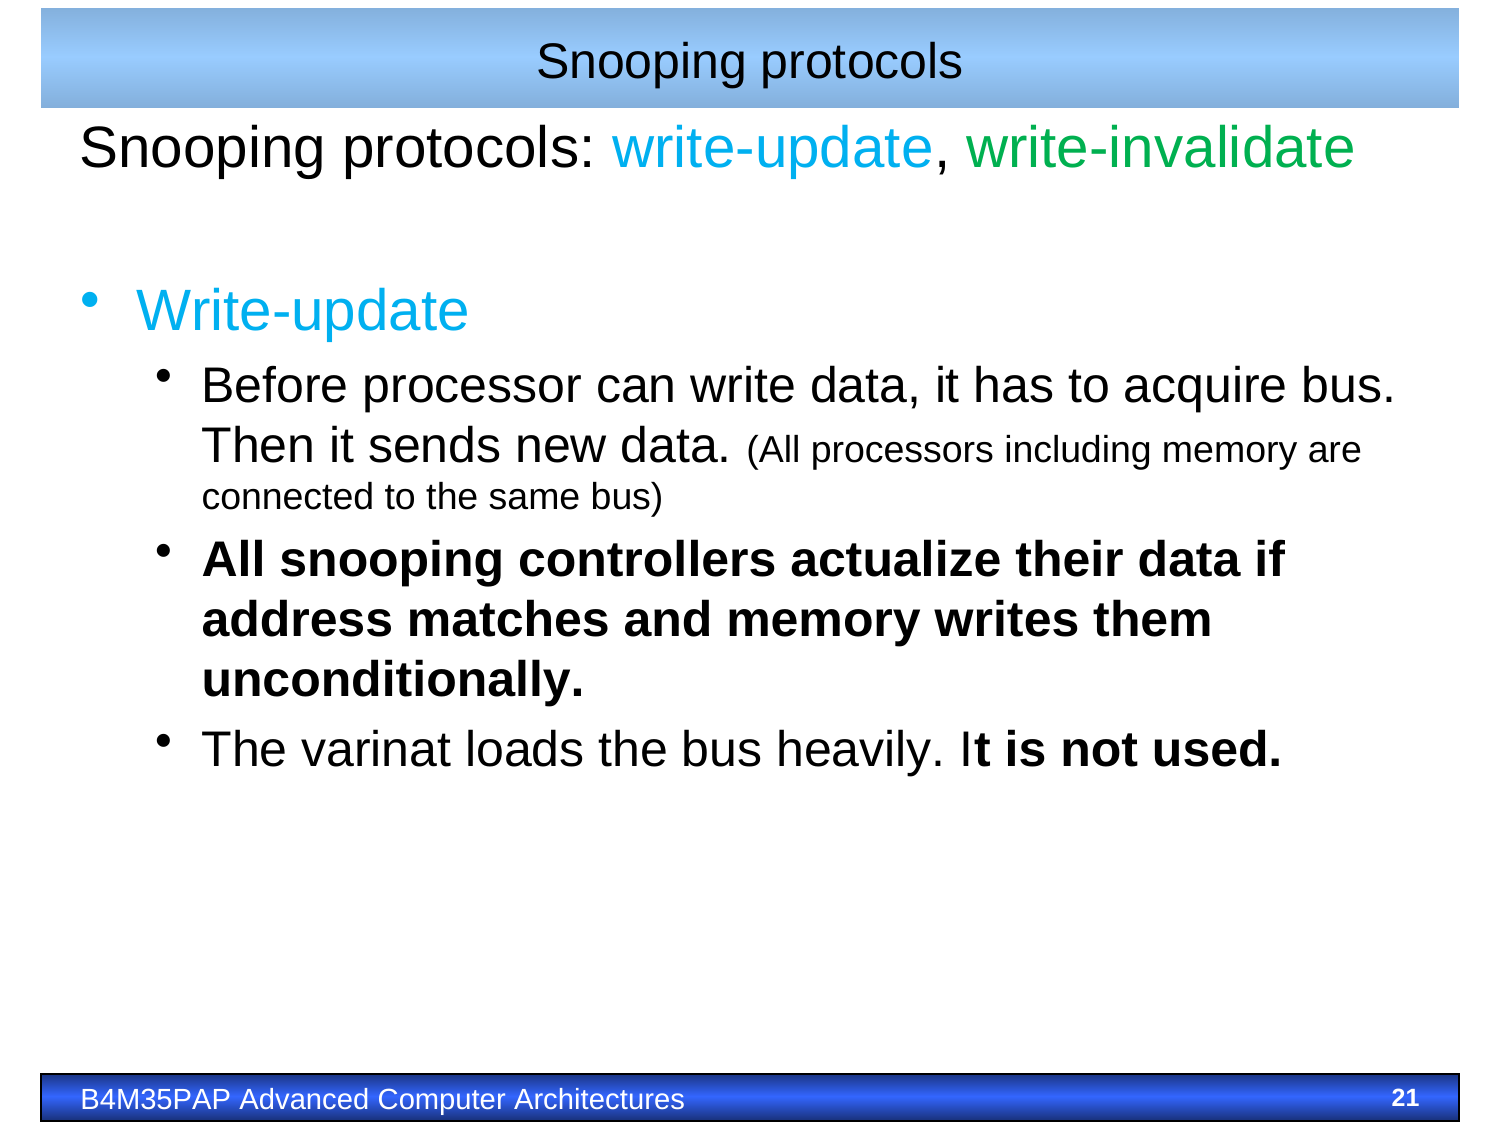

Snooping protocols
# Snooping protocols: write-update, write-invalidate
Write-update
Before processor can write data, it has to acquire bus. Then it sends new data. (All processors including memory are connected to the same bus)
All snooping controllers actualize their data if address matches and memory writes them unconditionally.
The varinat loads the bus heavily. It is not used.